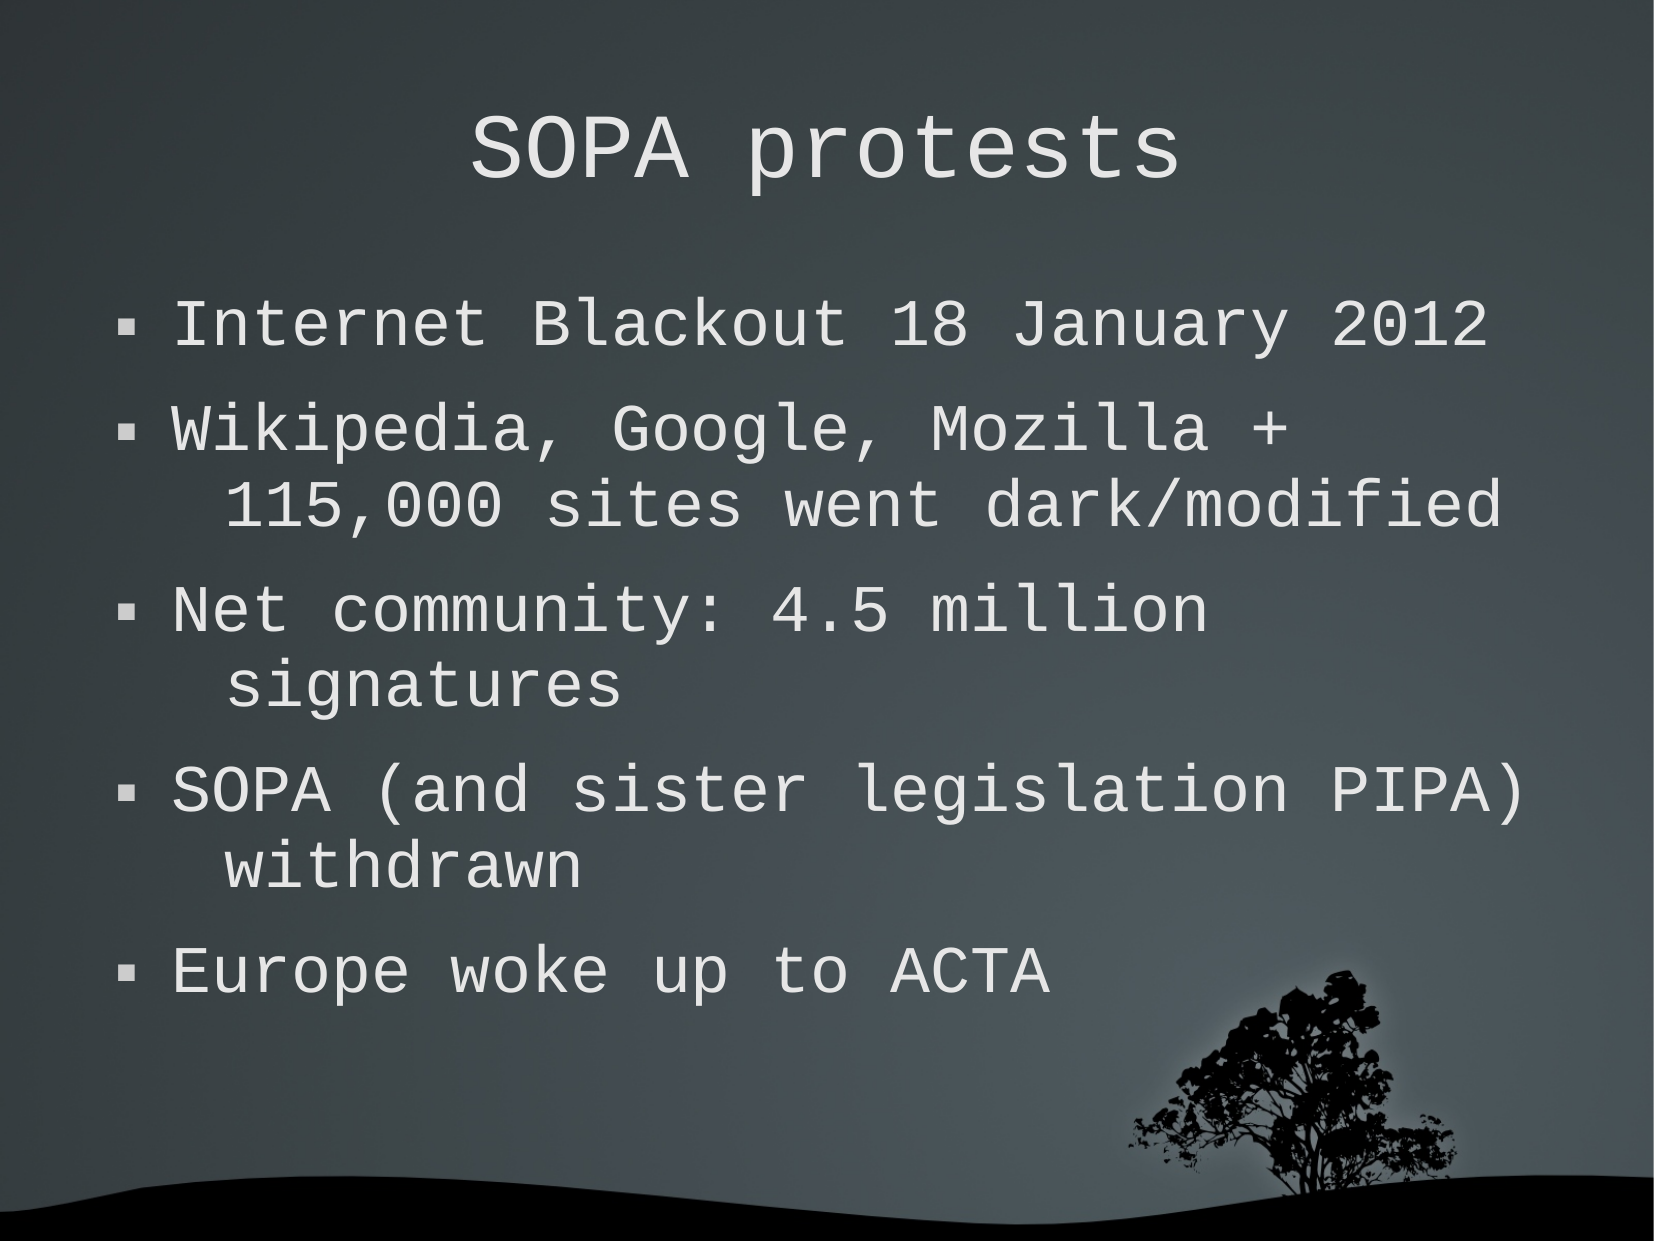

# SOPA protests
Internet Blackout 18 January 2012
Wikipedia, Google, Mozilla + 115,000 sites went dark/modified
Net community: 4.5 million signatures
SOPA (and sister legislation PIPA) withdrawn
Europe woke up to ACTA